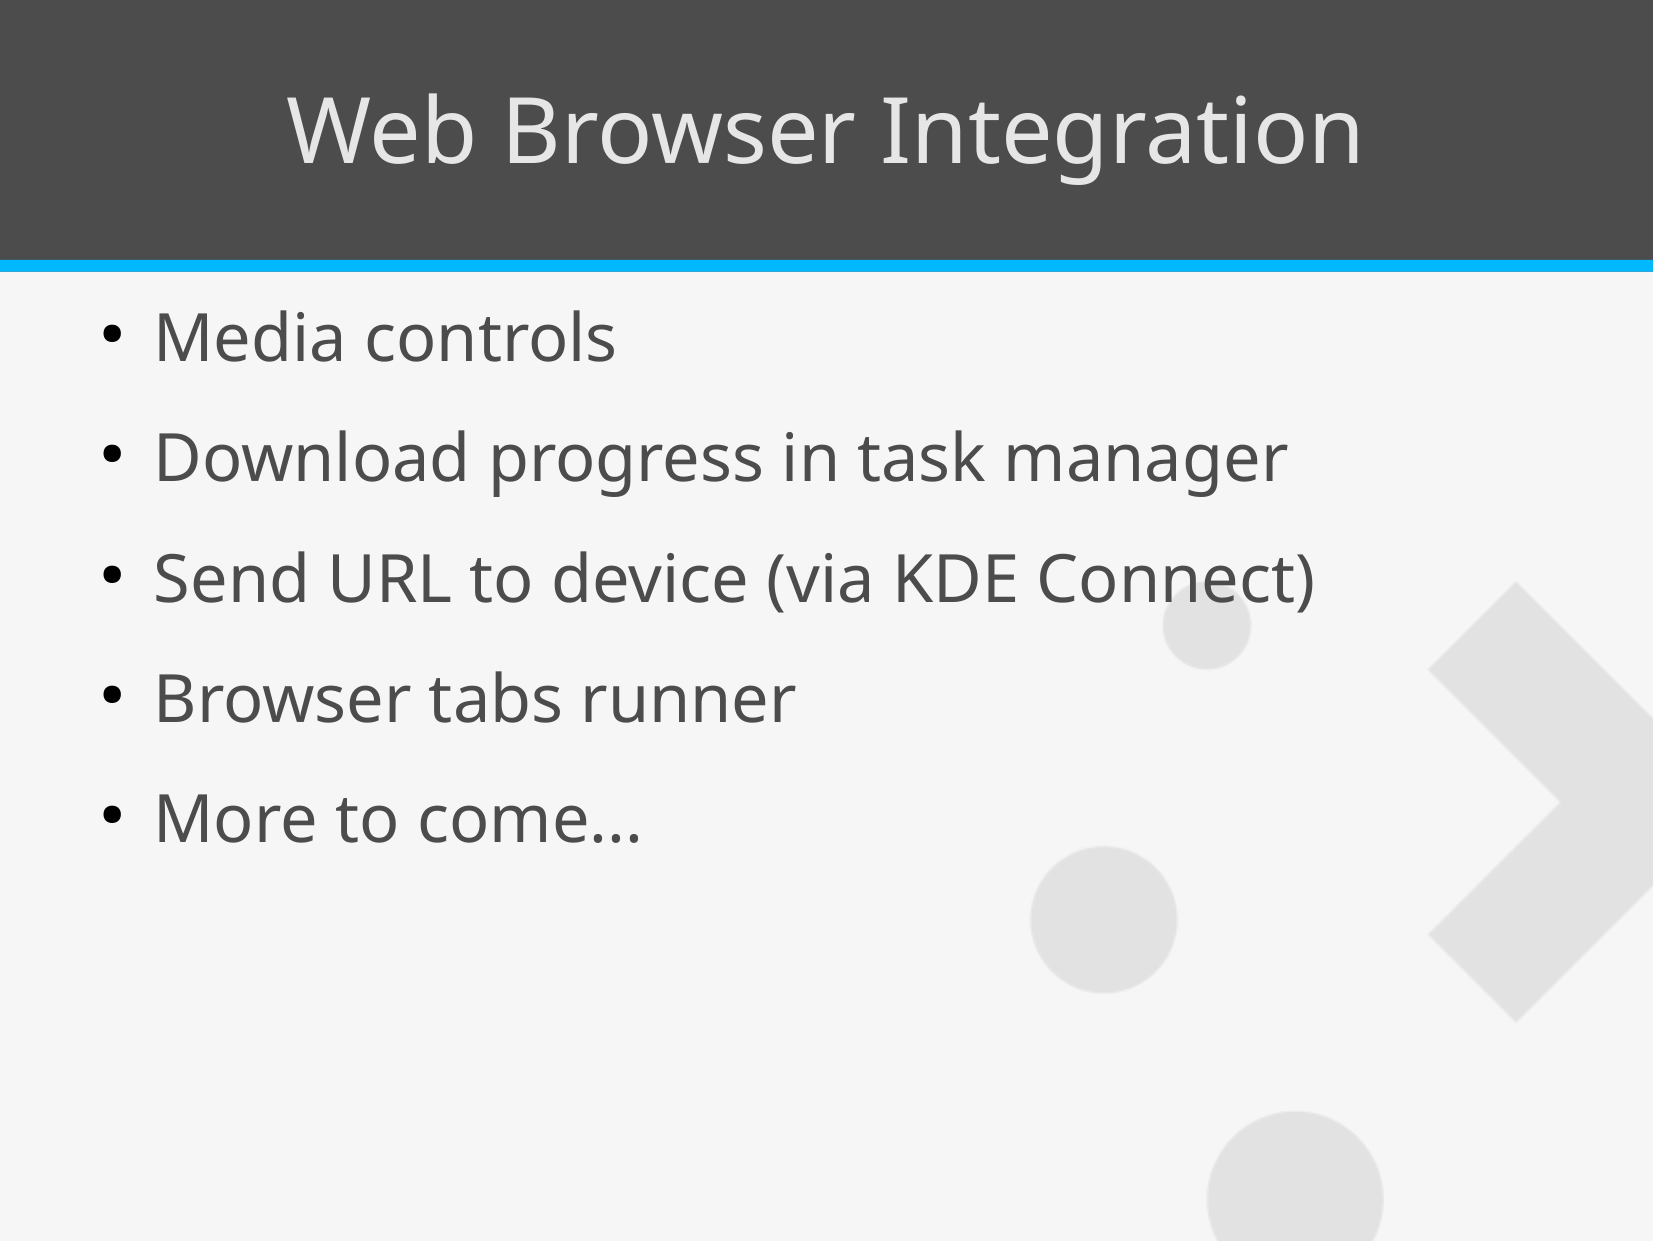

# Web Browser Integration
Media controls
Download progress in task manager
Send URL to device (via KDE Connect)
Browser tabs runner
More to come...